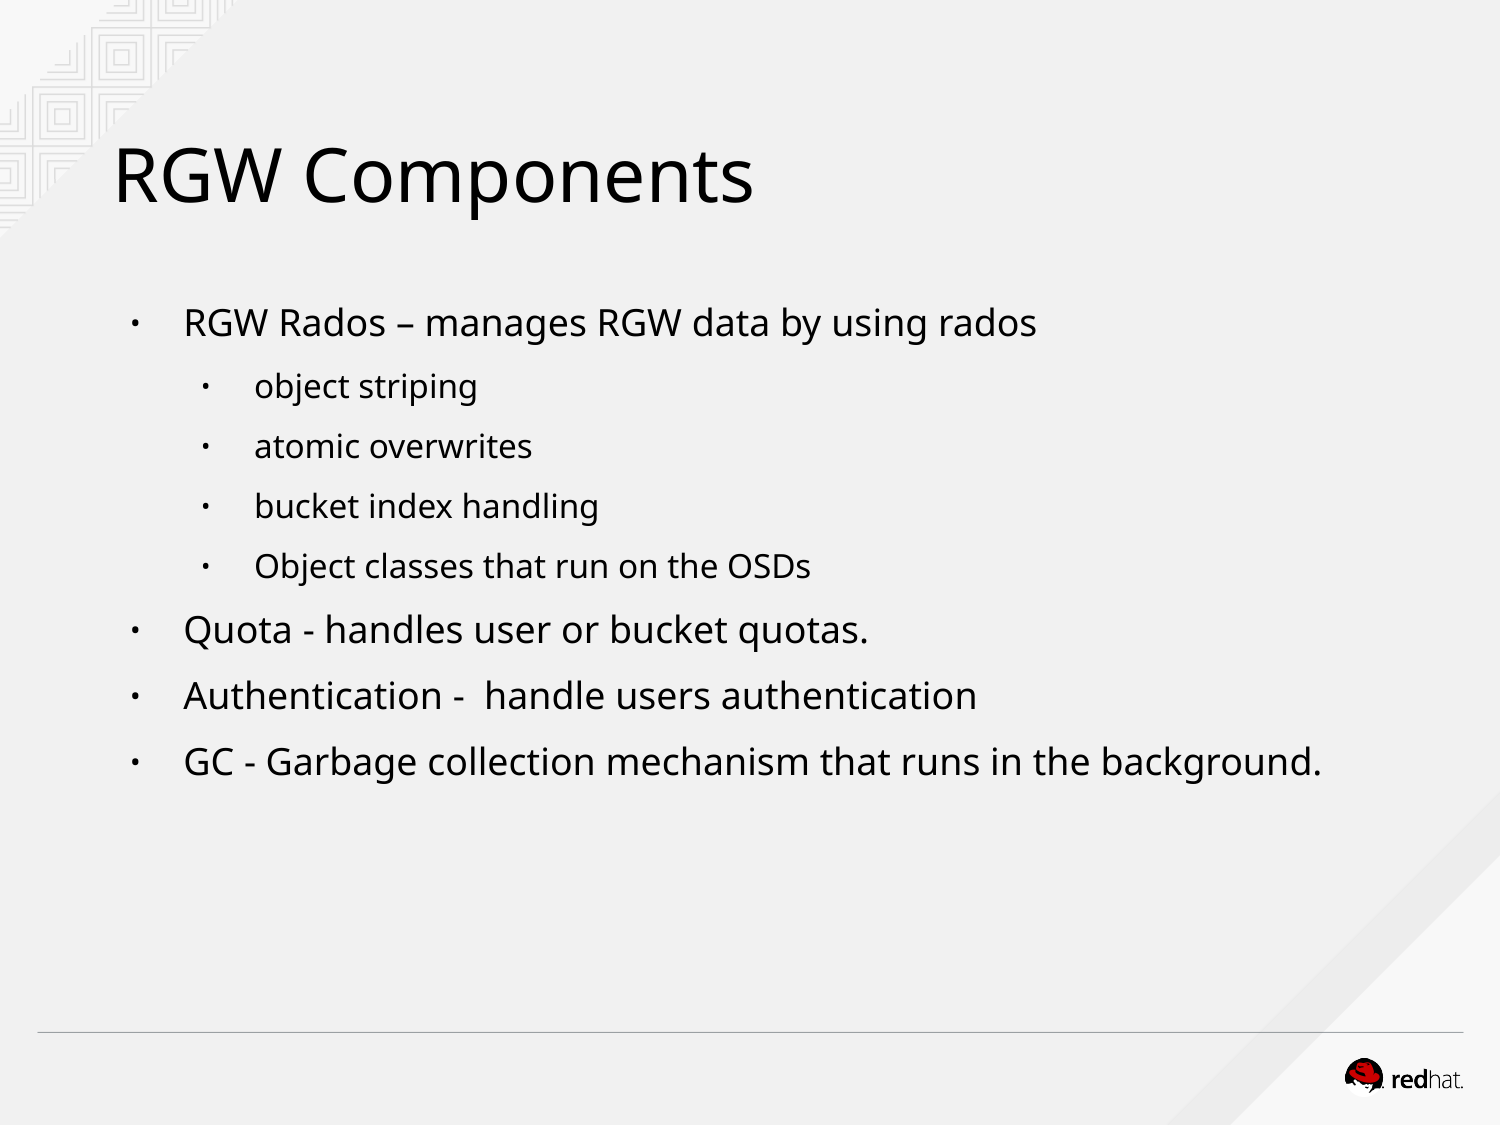

# RGW Components
RGW Rados – manages RGW data by using rados
object striping
atomic overwrites
bucket index handling
Object classes that run on the OSDs
Quota - handles user or bucket quotas.
Authentication - handle users authentication
GC - Garbage collection mechanism that runs in the background.